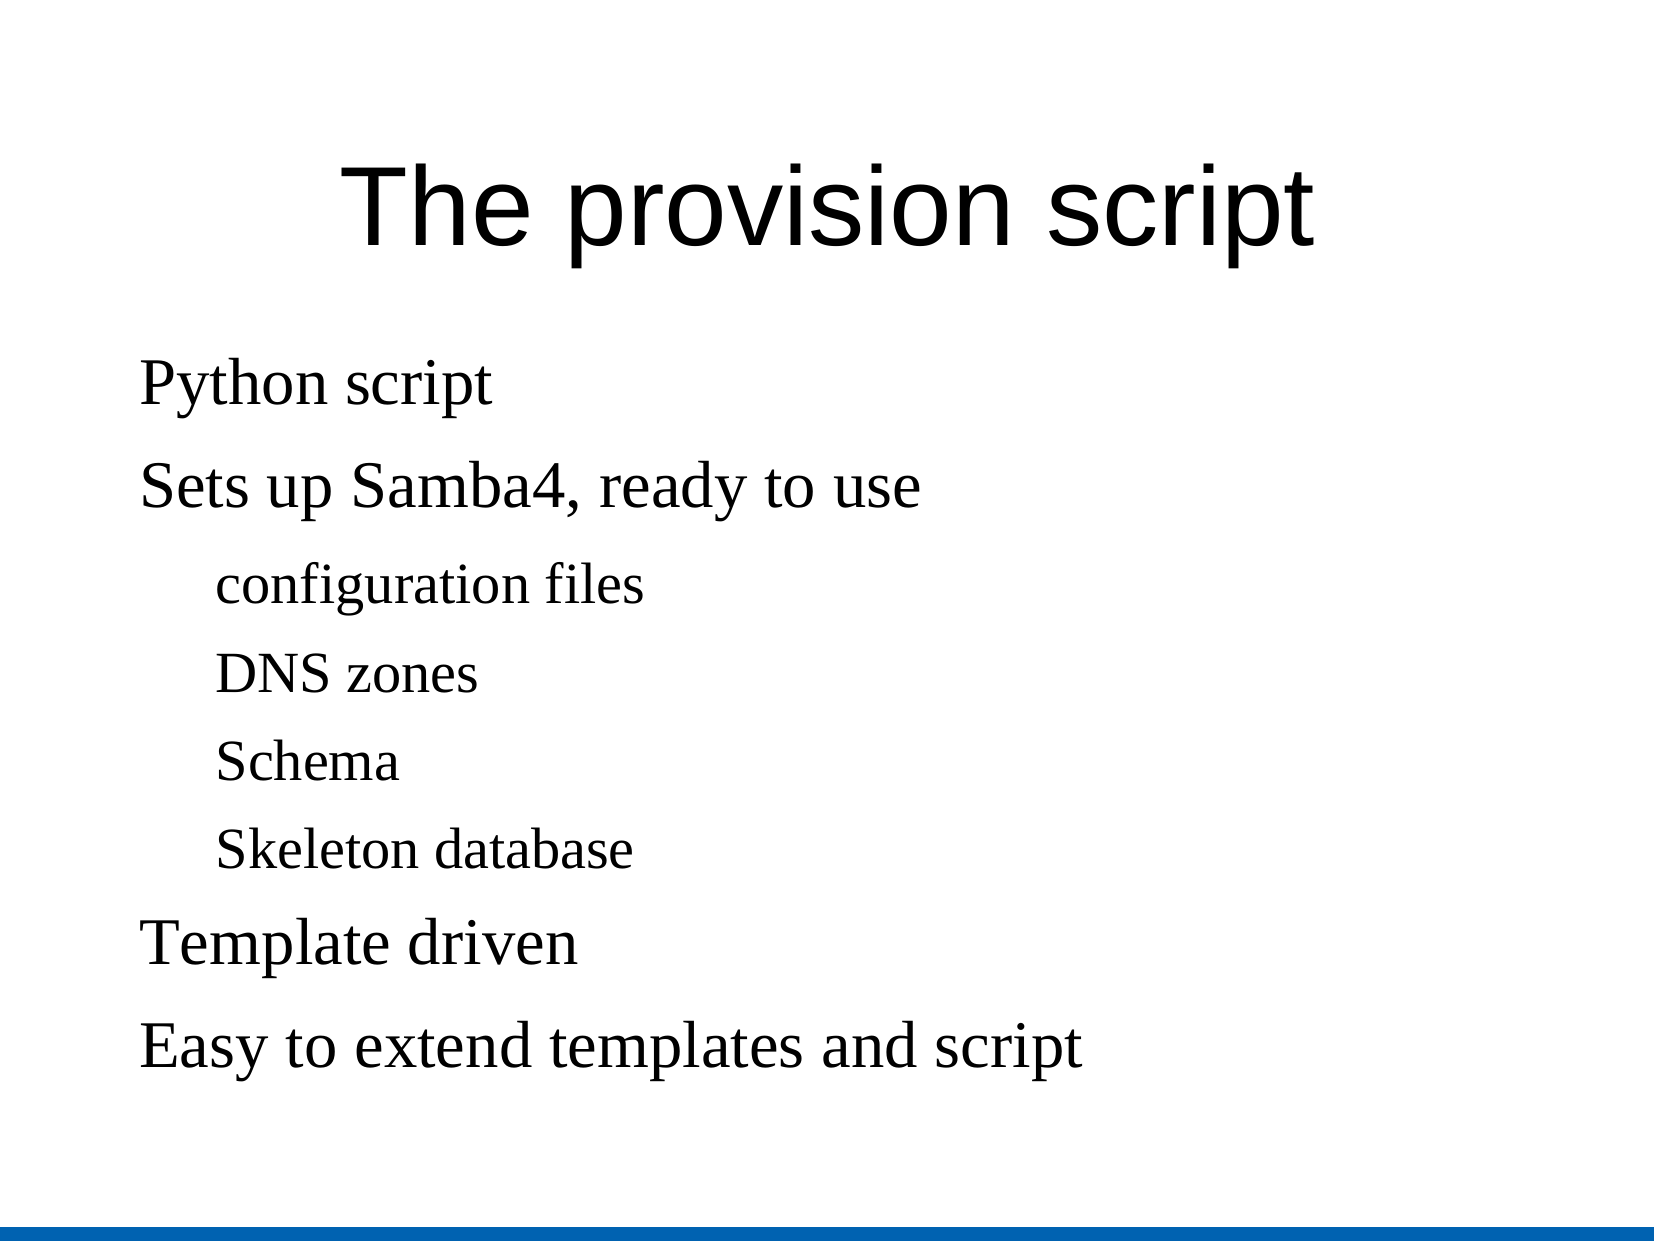

# The provision script
Python script
Sets up Samba4, ready to use
configuration files
DNS zones
Schema
Skeleton database
Template driven
Easy to extend templates and script